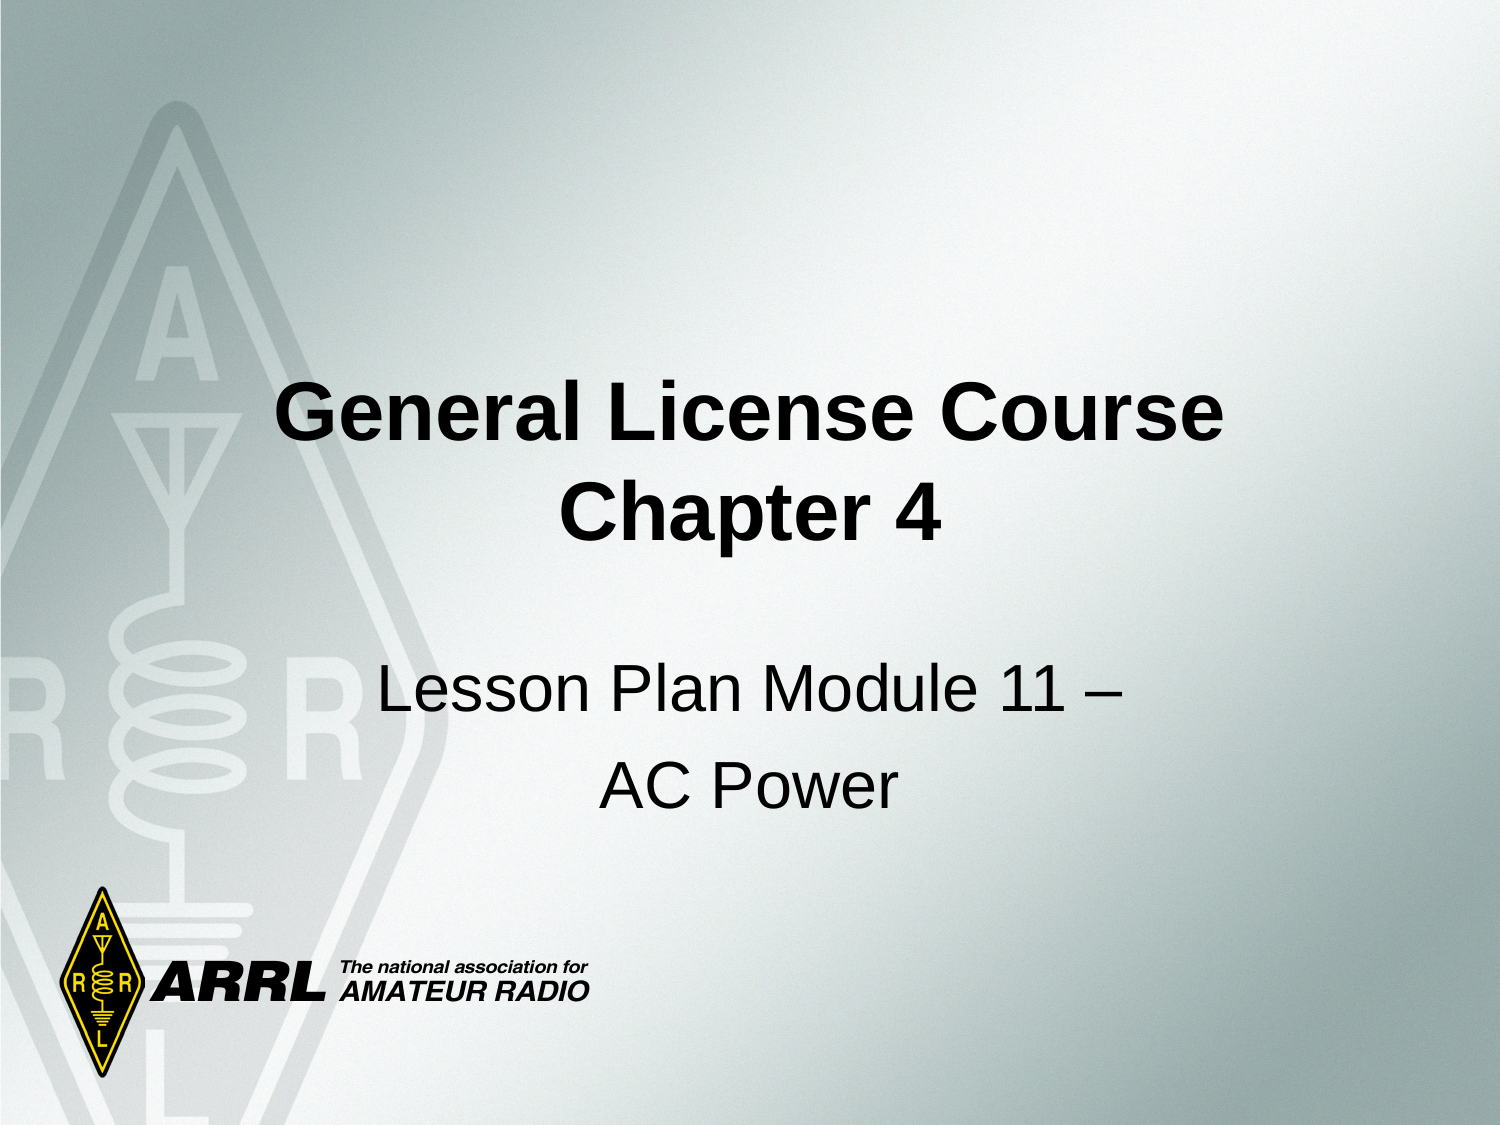

# General License Course Chapter 4
Lesson Plan Module 11 –
AC Power